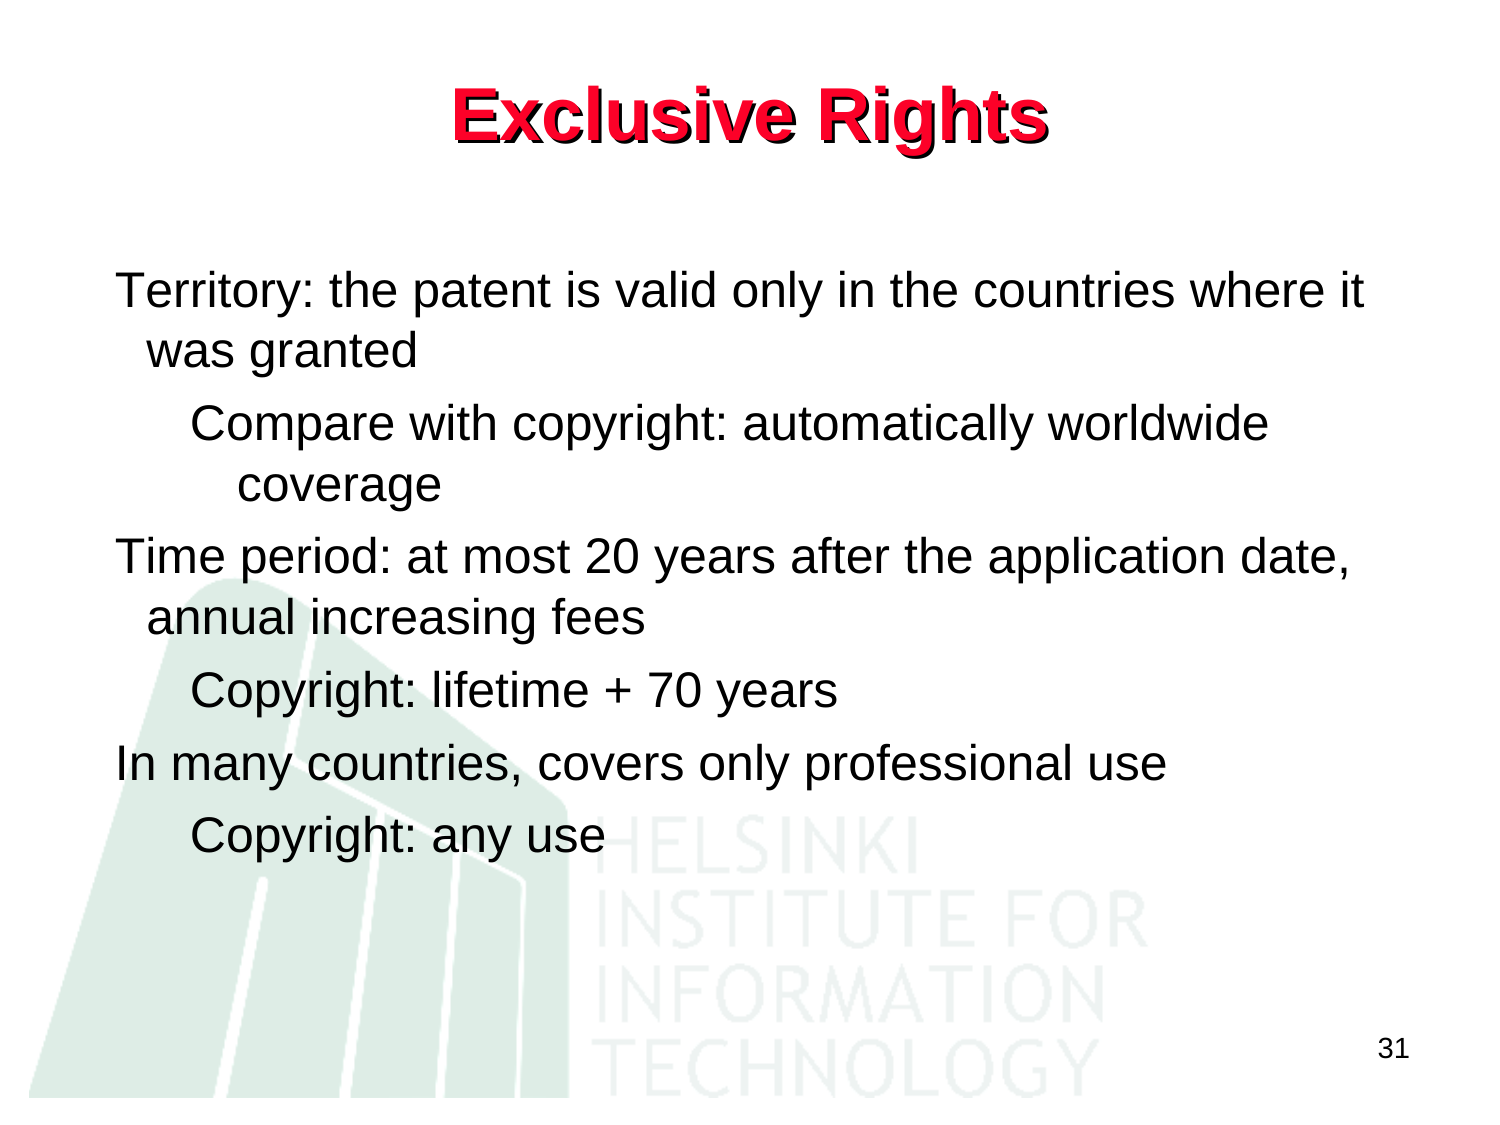

# Exclusive Rights
Territory: the patent is valid only in the countries where it was granted
Compare with copyright: automatically worldwide coverage
Time period: at most 20 years after the application date, annual increasing fees
Copyright: lifetime + 70 years
In many countries, covers only professional use
Copyright: any use
31